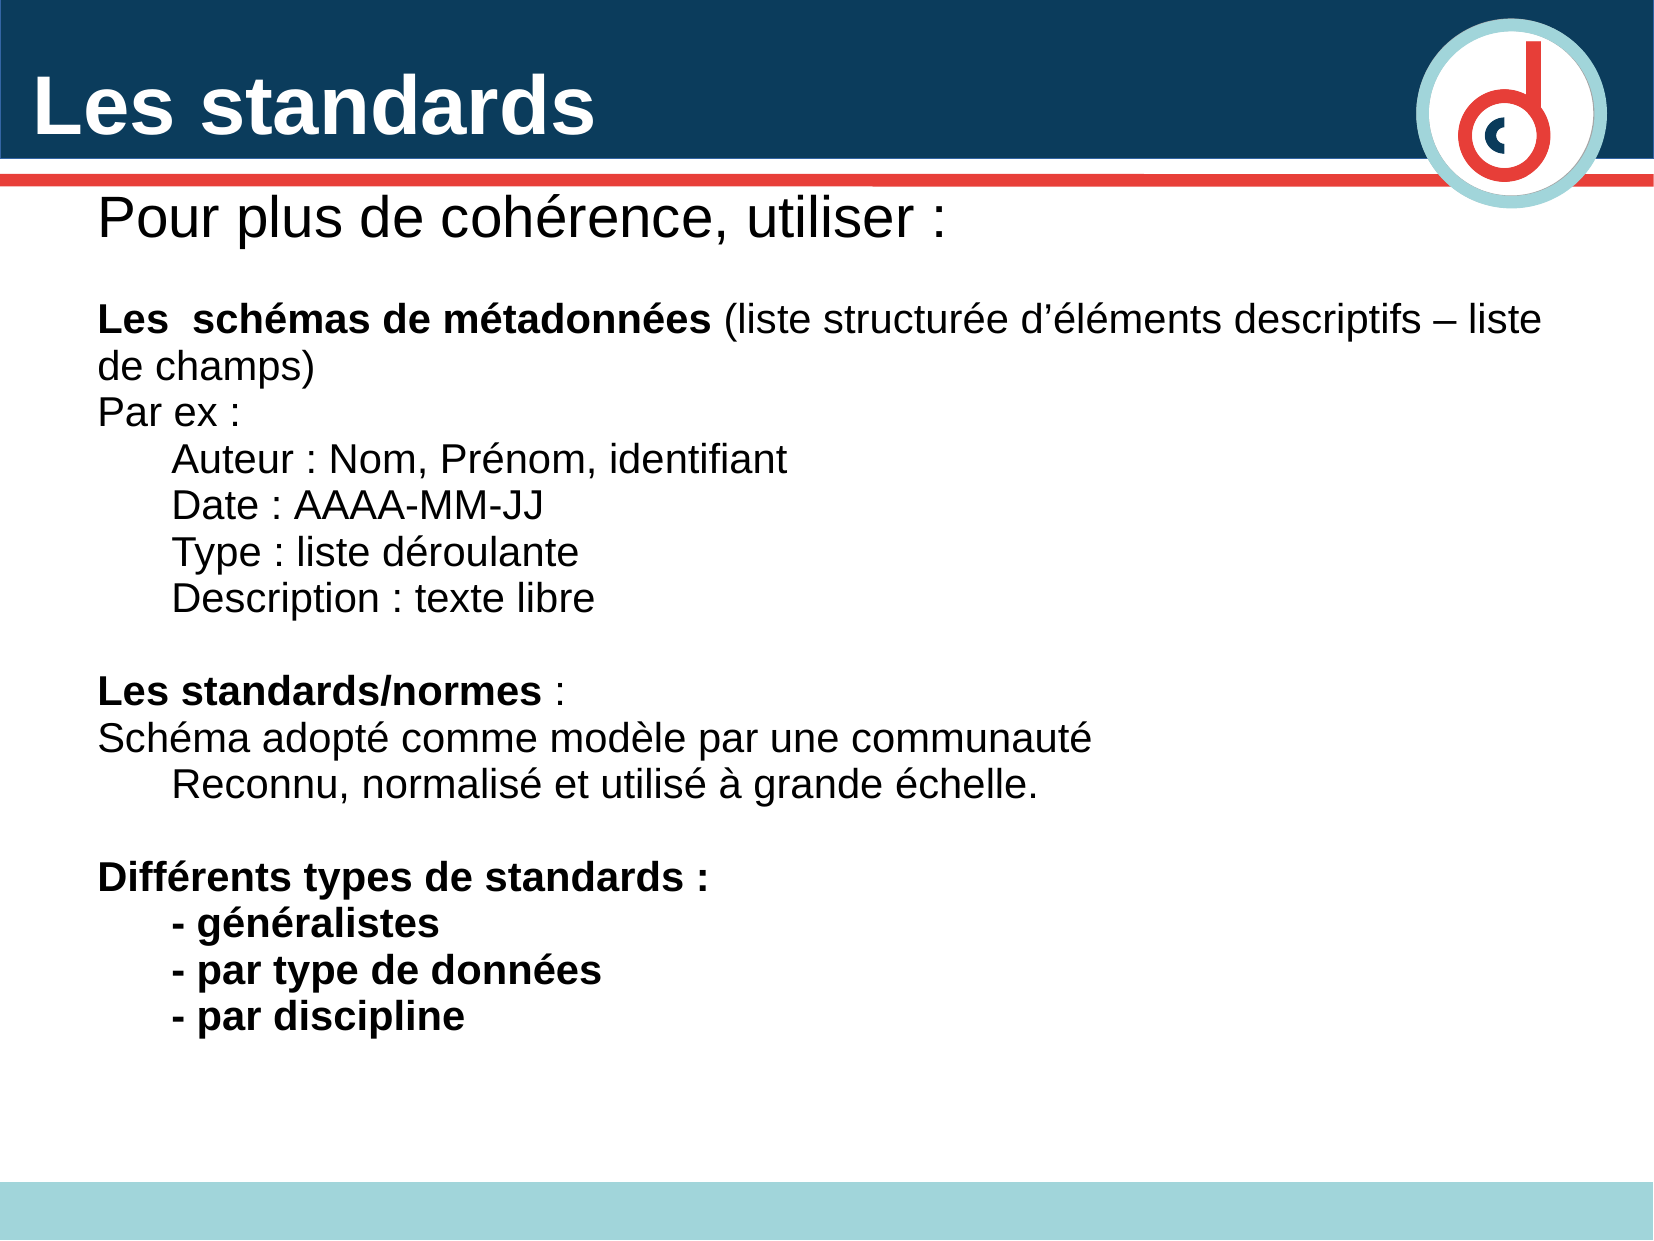

# Les standards
Pour plus de cohérence, utiliser :
Les schémas de métadonnées (liste structurée d’éléments descriptifs – liste de champs)
Par ex :
	Auteur : Nom, Prénom, identifiant
	Date : AAAA-MM-JJ
	Type : liste déroulante
	Description : texte libre
Les standards/normes :
Schéma adopté comme modèle par une communauté
	Reconnu, normalisé et utilisé à grande échelle.
Différents types de standards :
	- généralistes
	- par type de données
	- par discipline